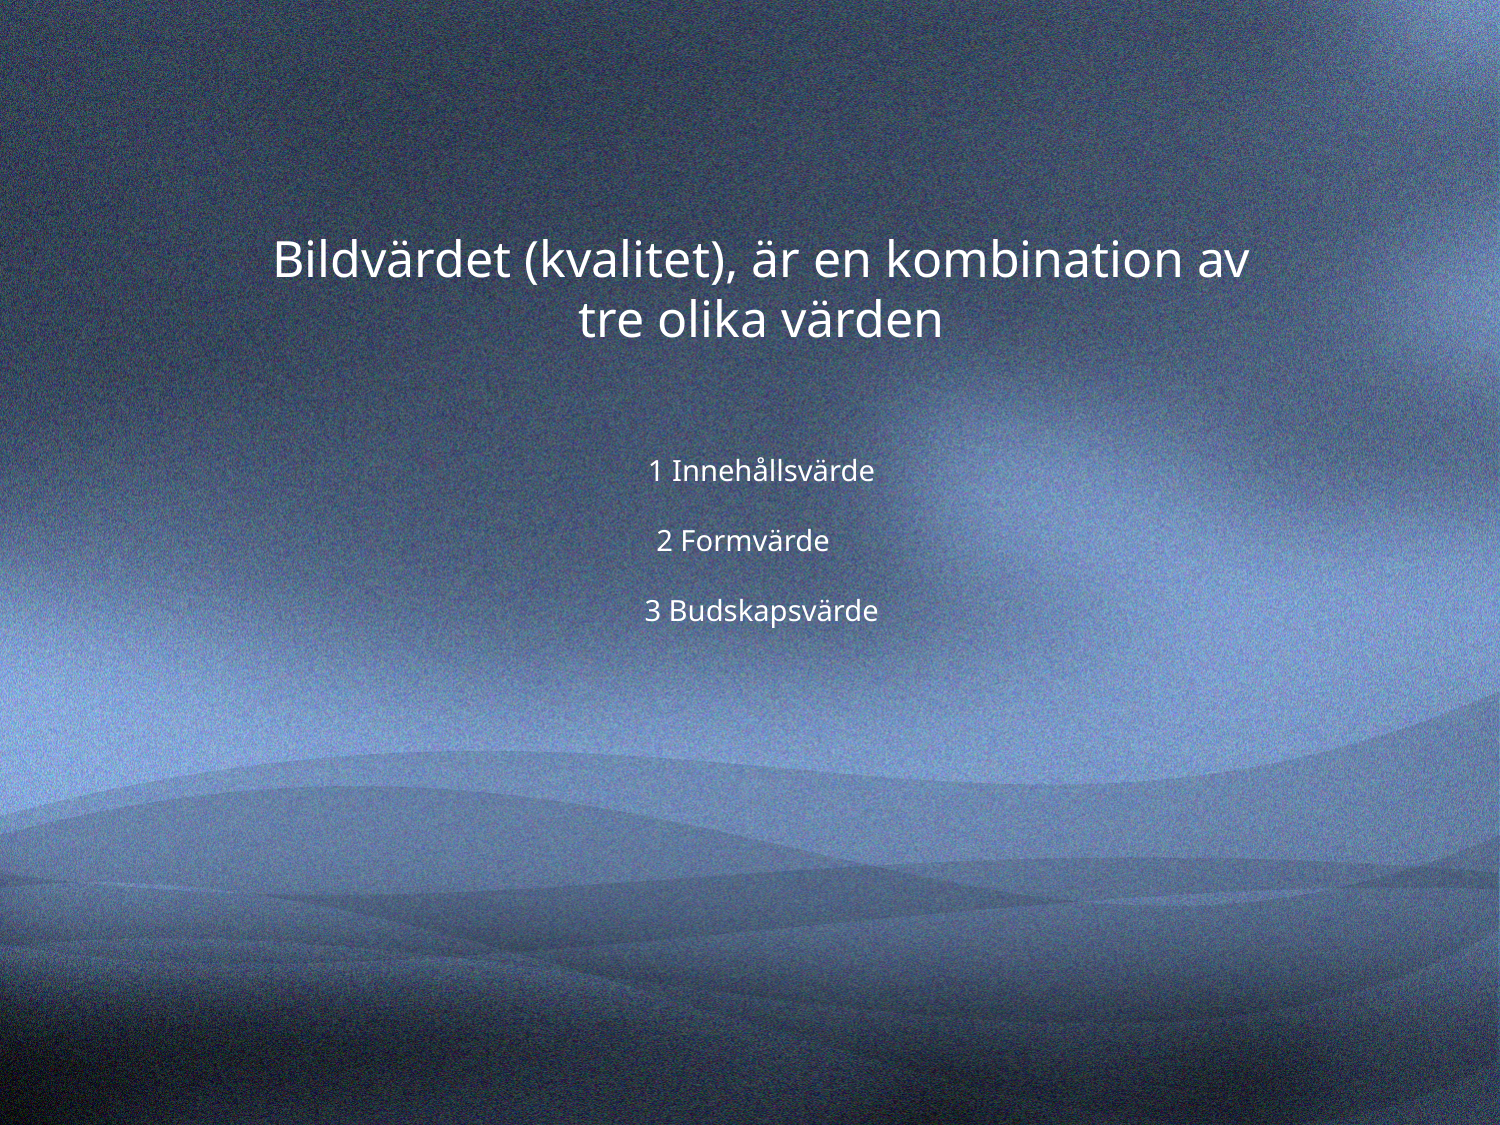

Bildvärdet (kvalitet), är en kombination av tre olika värden
1 Innehållsvärde
2 Formvärde
3 Budskapsvärde